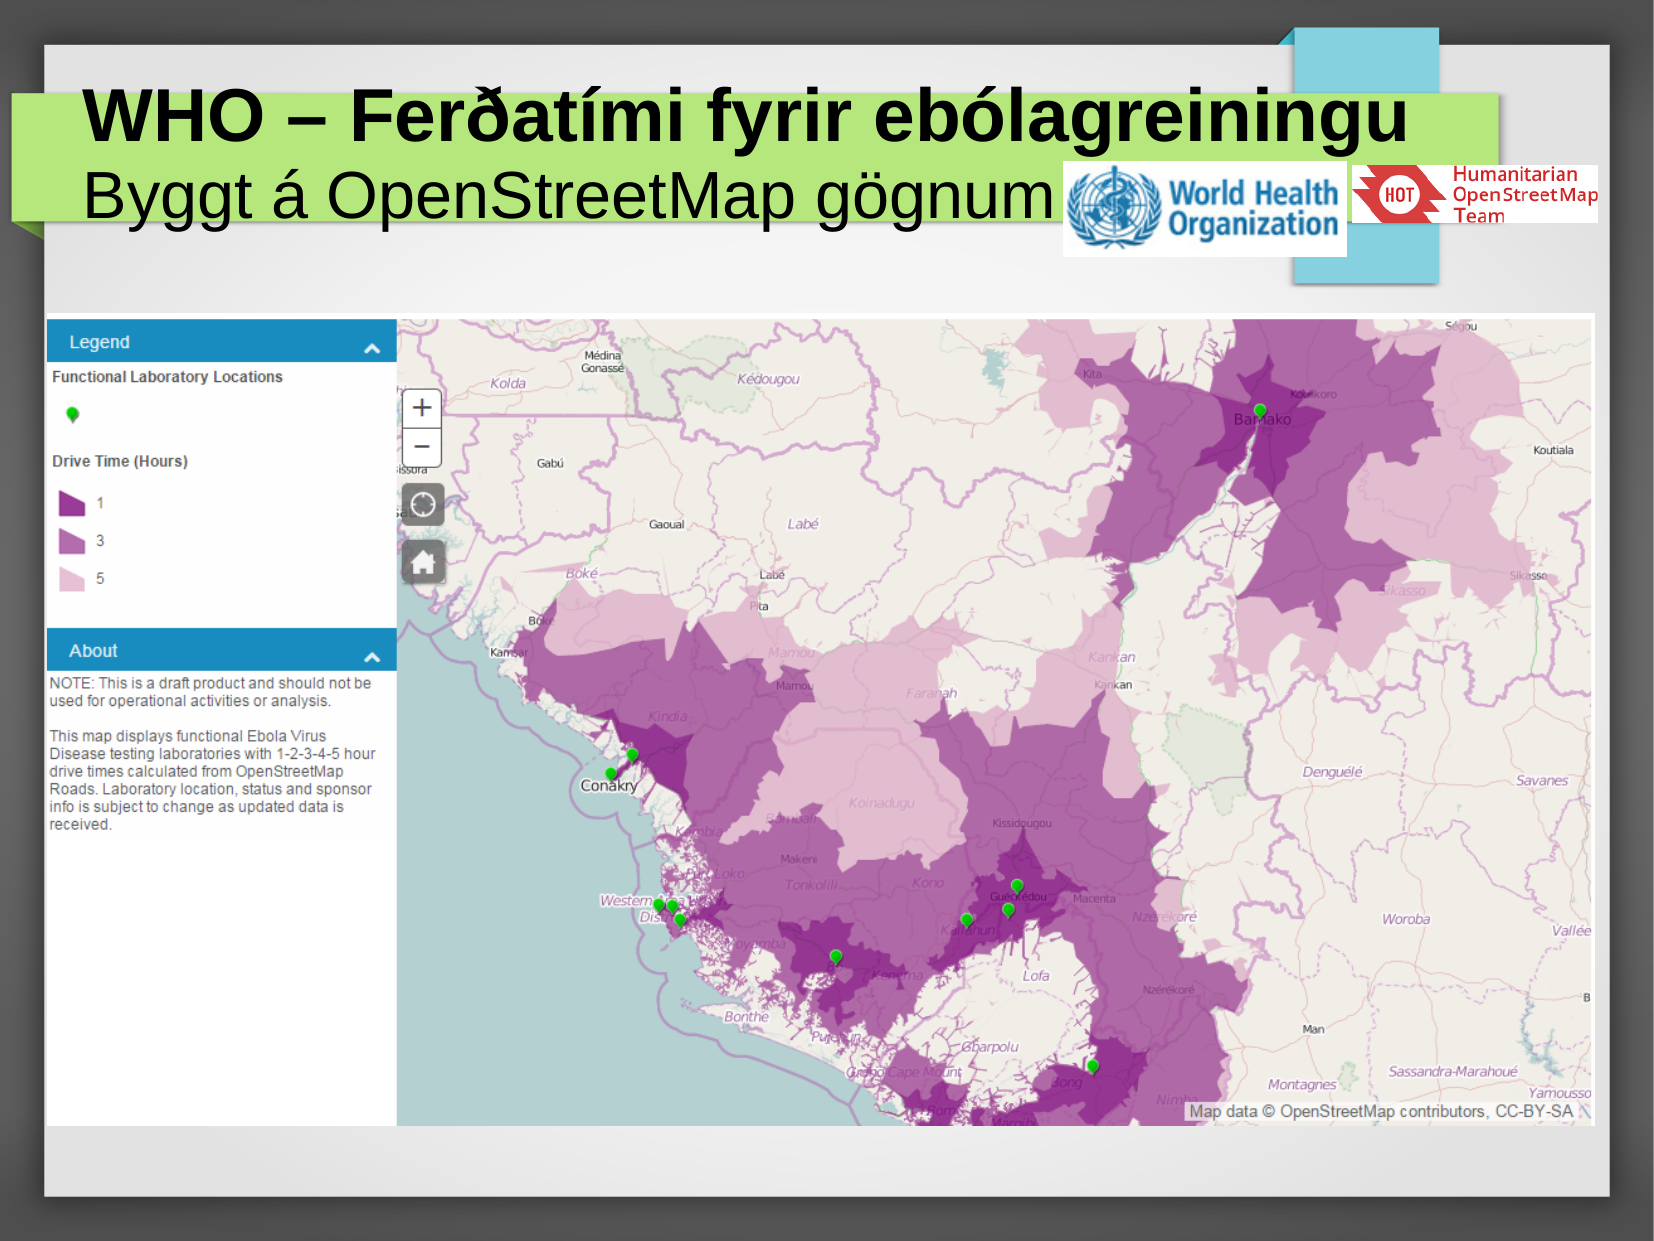

# WHO – Ferðatími fyrir ebólagreiningu Byggt á OpenStreetMap gögnum